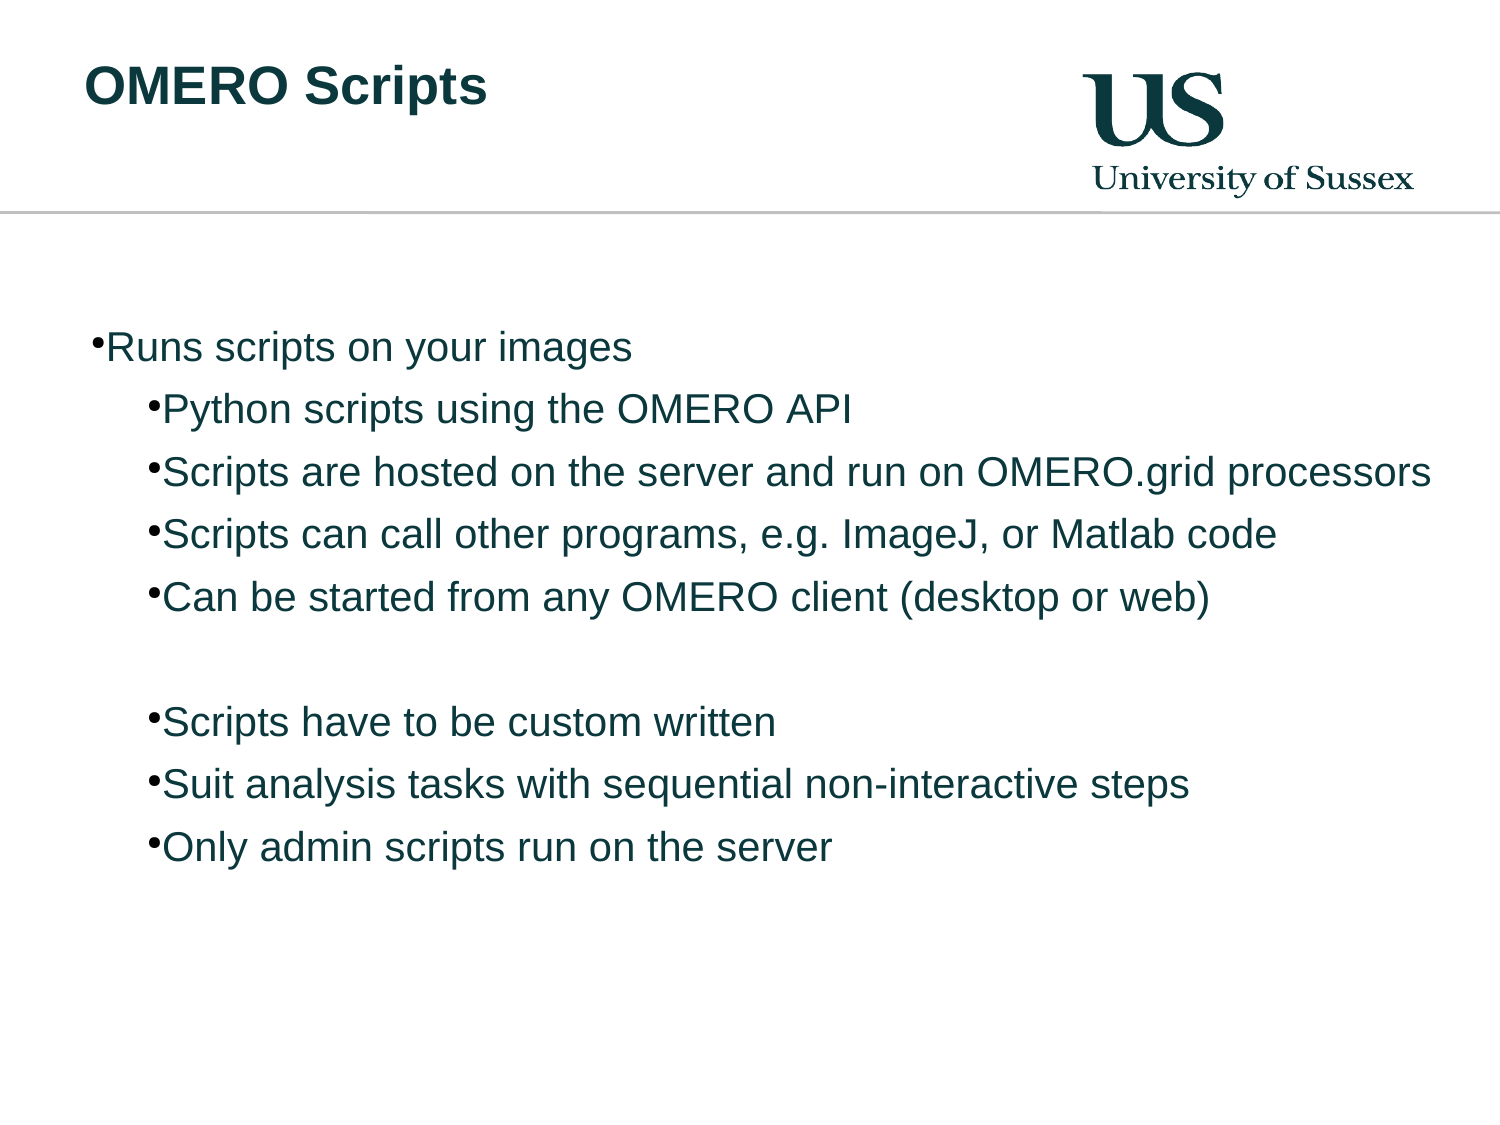

# OMERO Scripts
Runs scripts on your images
Python scripts using the OMERO API
Scripts are hosted on the server and run on OMERO.grid processors
Scripts can call other programs, e.g. ImageJ, or Matlab code
Can be started from any OMERO client (desktop or web)
Scripts have to be custom written
Suit analysis tasks with sequential non-interactive steps
Only admin scripts run on the server